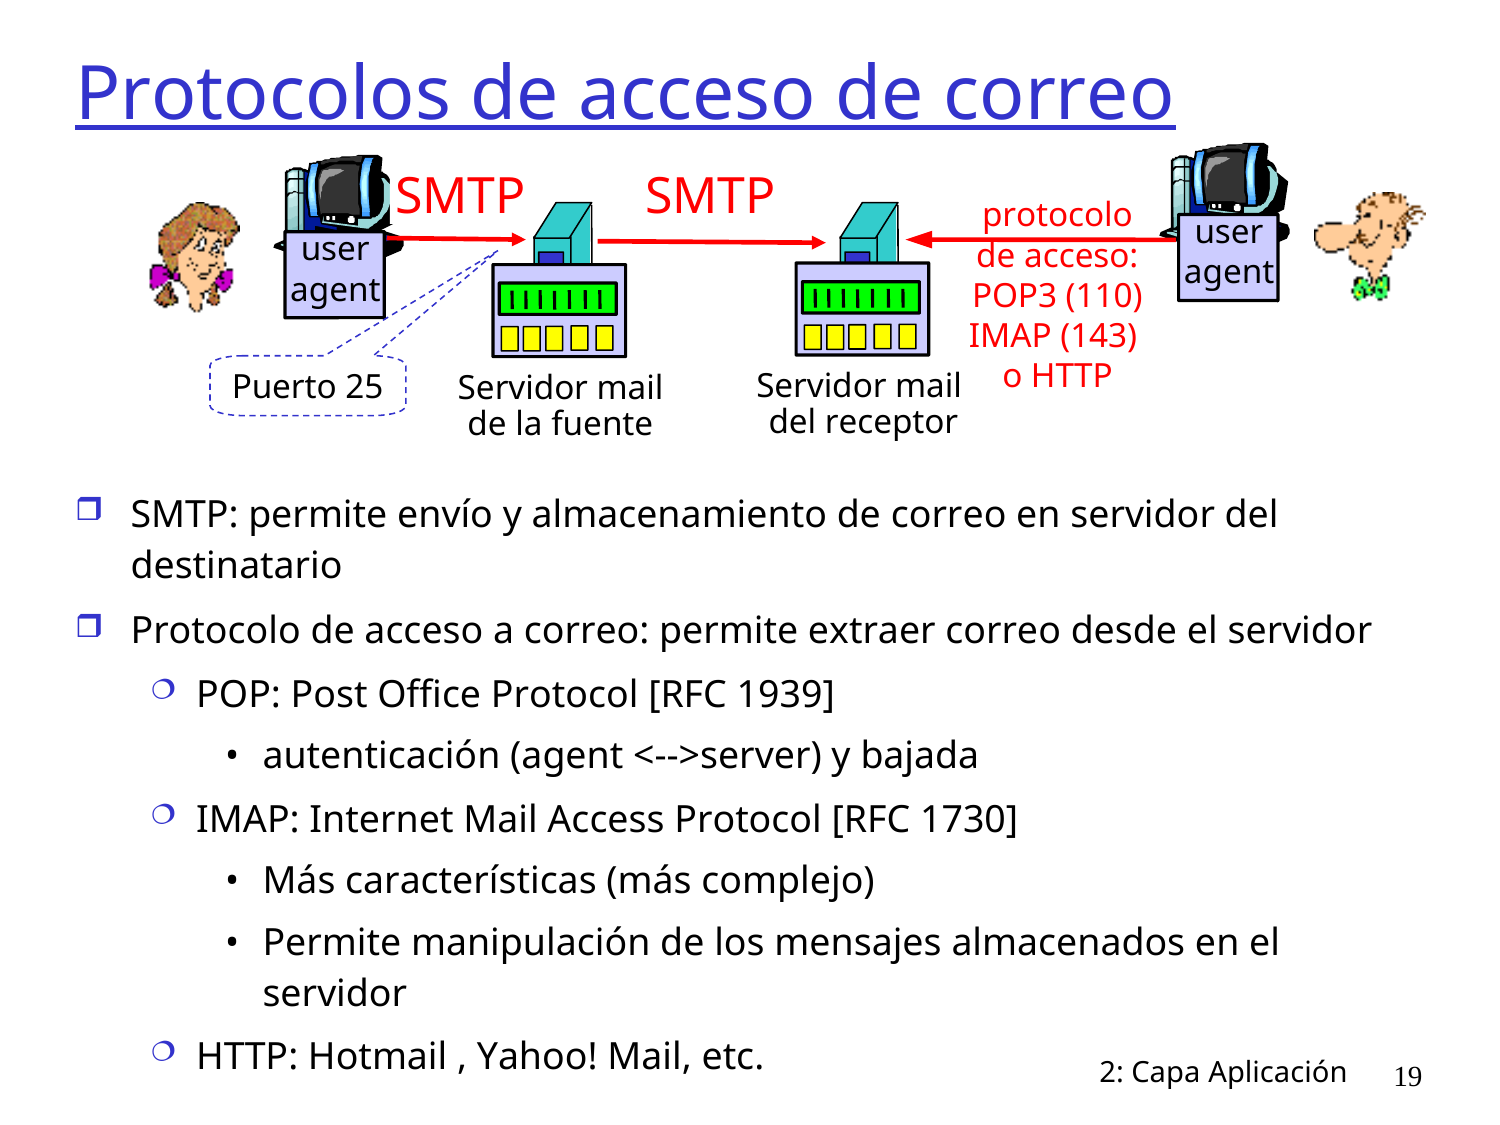

# Protocolos de acceso de correo
SMTP
SMTP
protocolo
de acceso:
POP3 (110)
IMAP (143)
o HTTP
user
agent
user
agent
Servidor mail
de la fuente
Puerto 25
Servidor mail
del receptor
SMTP: permite envío y almacenamiento de correo en servidor del destinatario
Protocolo de acceso a correo: permite extraer correo desde el servidor
POP: Post Office Protocol [RFC 1939]
autenticación (agent <-->server) y bajada
IMAP: Internet Mail Access Protocol [RFC 1730]
Más características (más complejo)‏
Permite manipulación de los mensajes almacenados en el servidor
HTTP: Hotmail , Yahoo! Mail, etc.